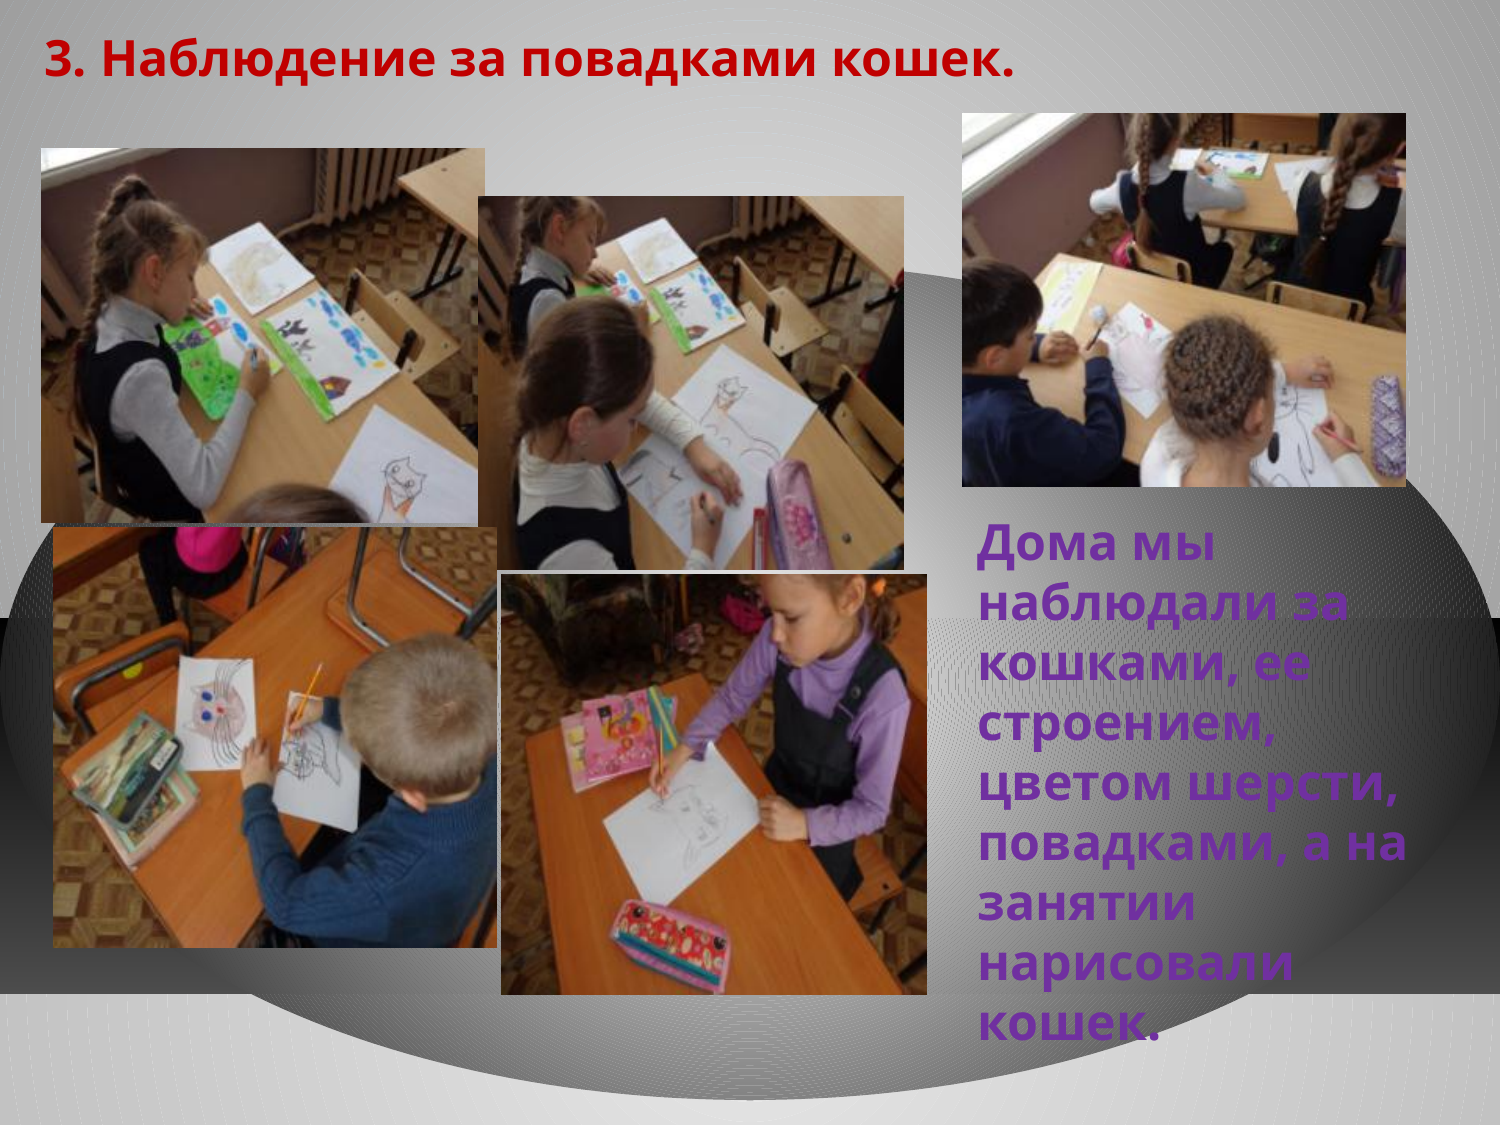

3. Наблюдение за повадками кошек.
Дома мы наблюдали за кошками, ее строением, цветом шерсти, повадками, а на занятии нарисовали кошек.